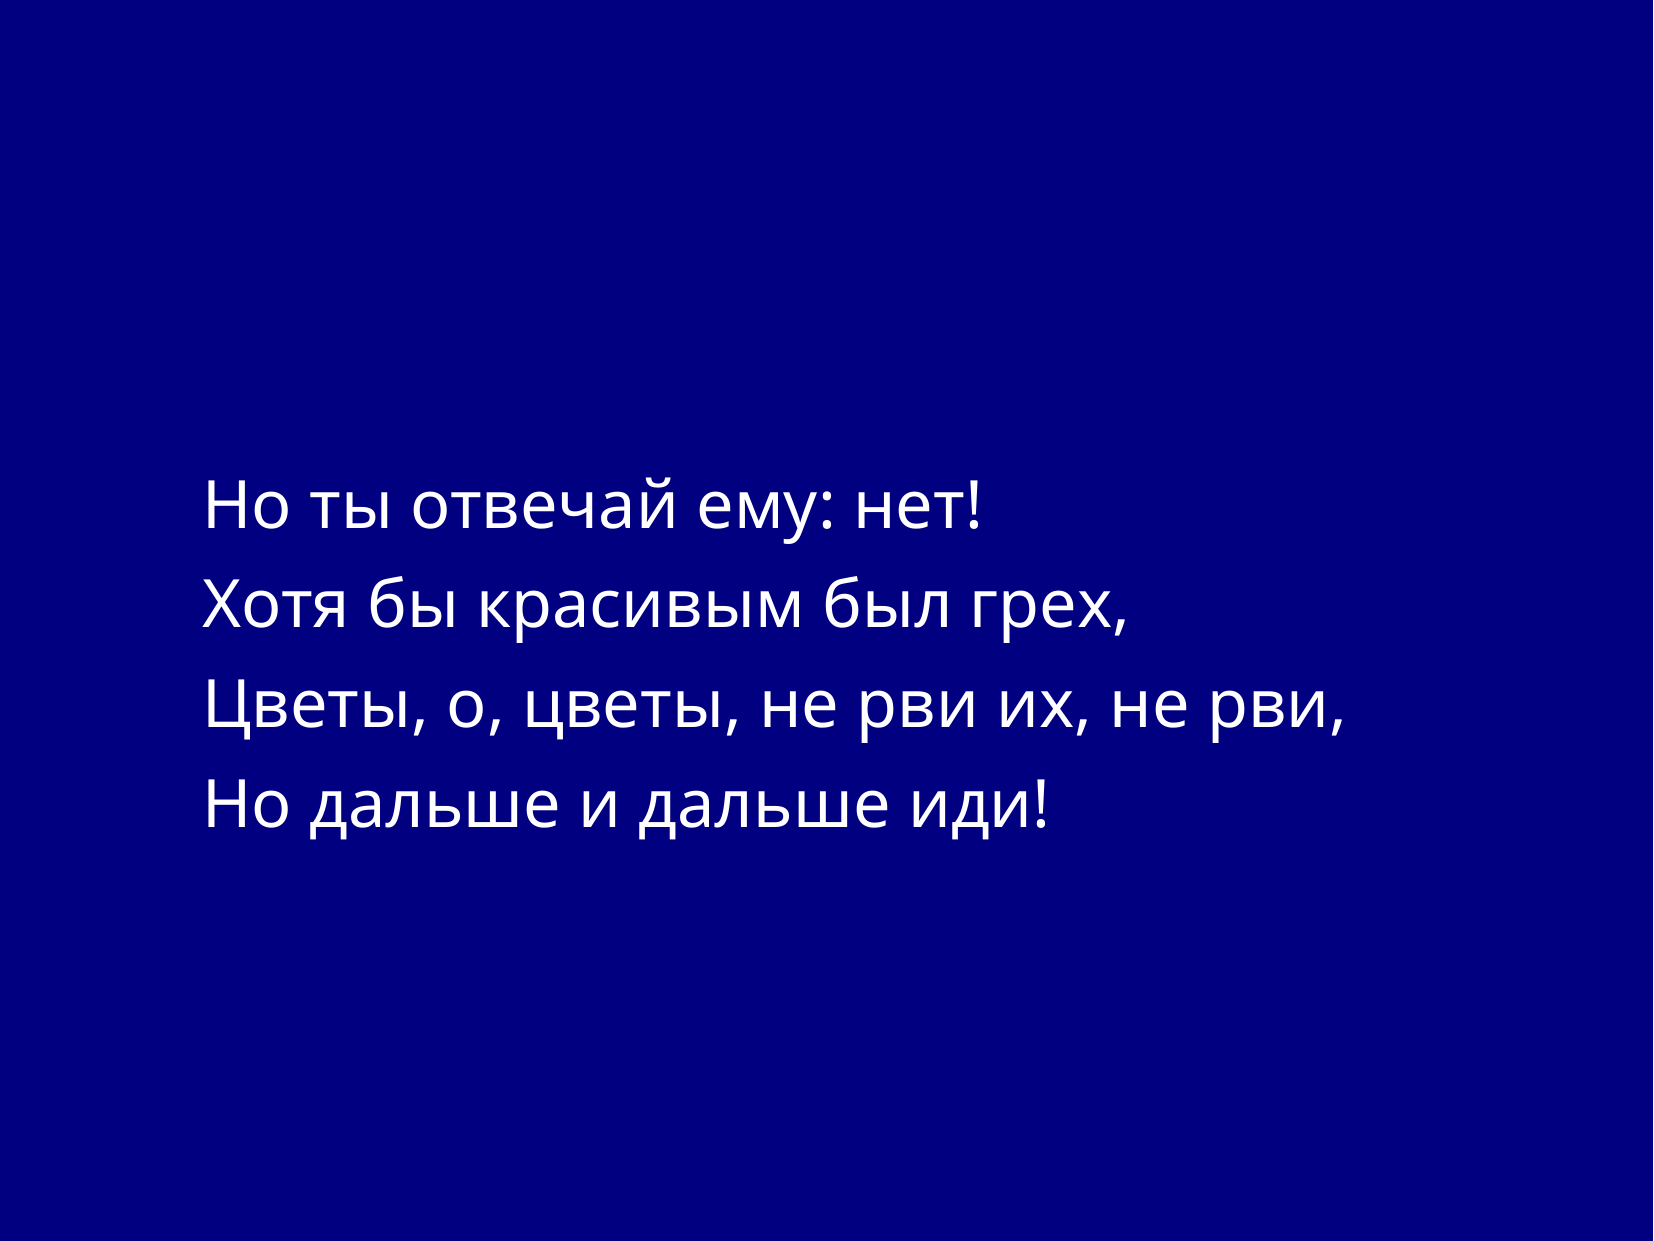

Но ты отвечай ему: нет!
	Хотя бы красивым был грех,
	Цветы, о, цветы, не рви их, не рви,
	Но дальше и дальше иди!